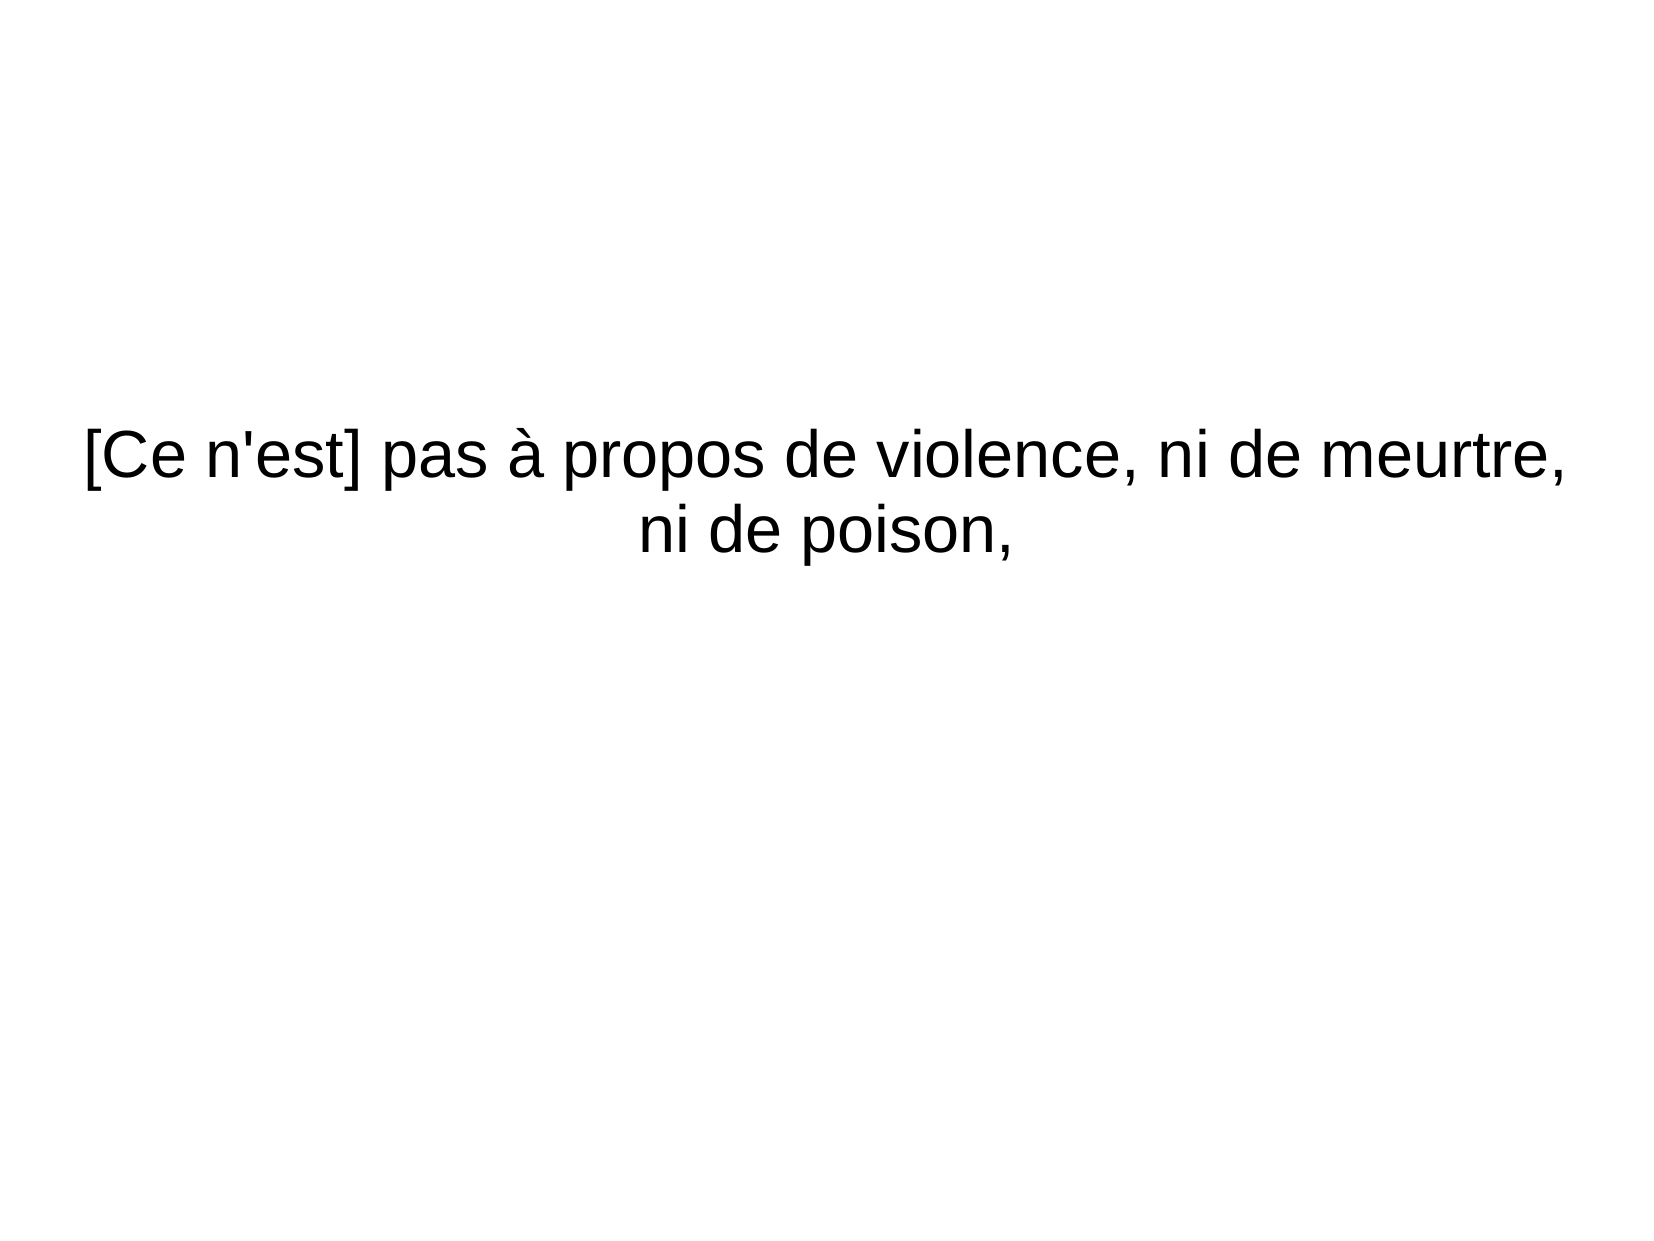

# [Ce n'est] pas à propos de violence, ni de meurtre, ni de poison,